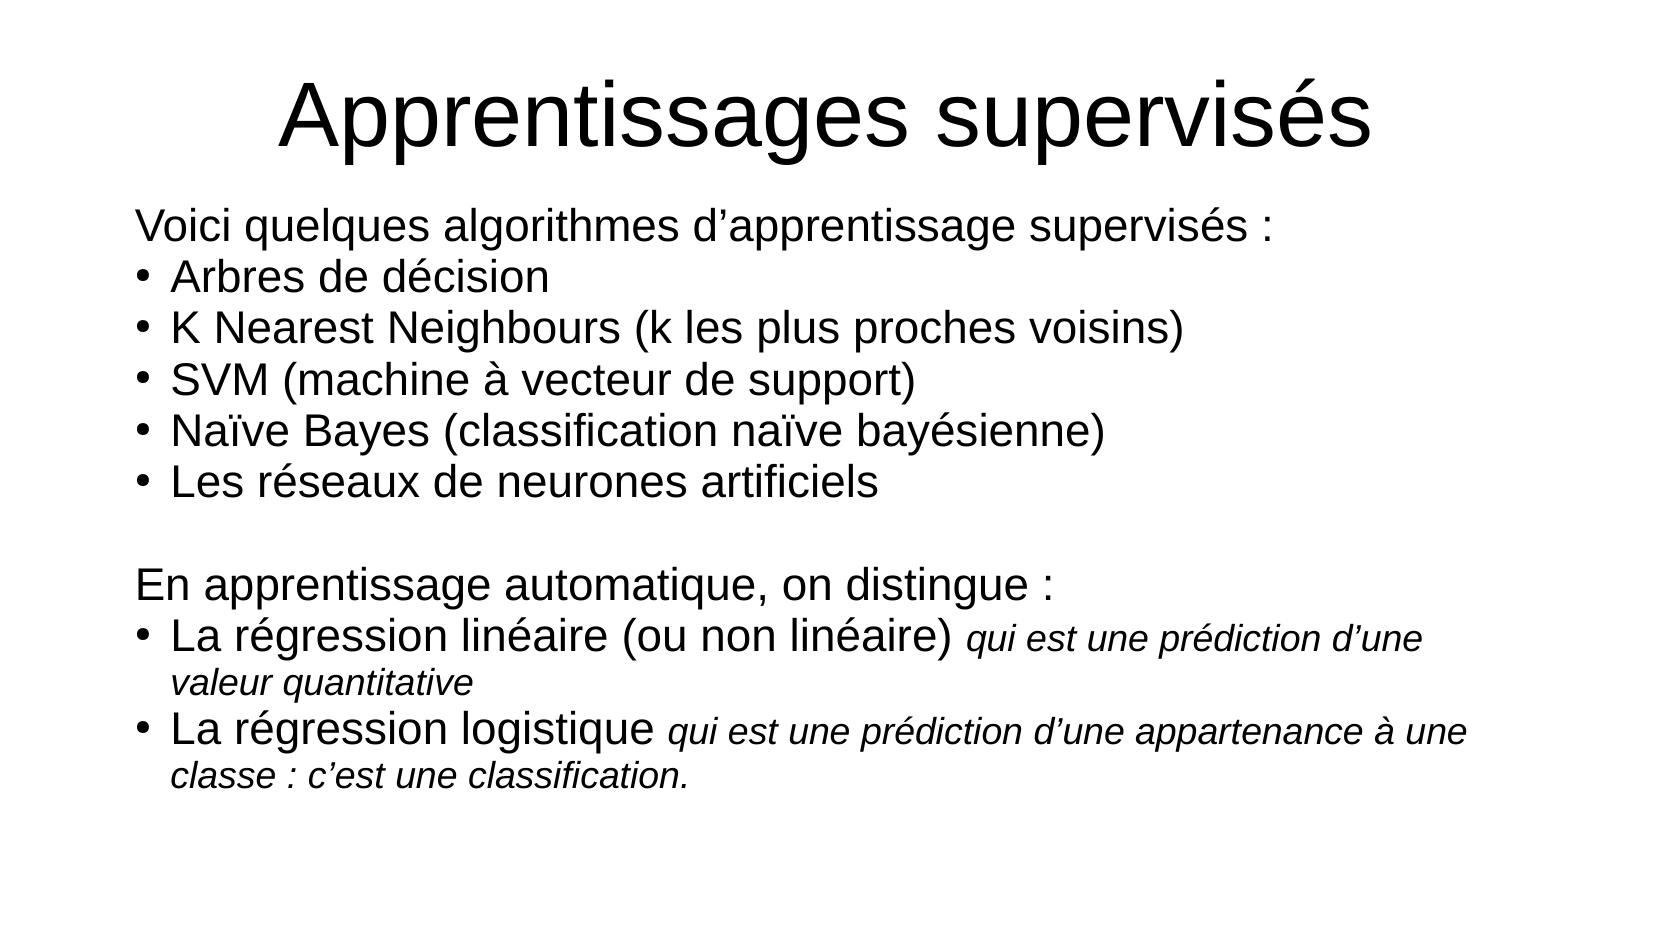

# Apprentissages supervisés
Voici quelques algorithmes d’apprentissage supervisés :
Arbres de décision
K Nearest Neighbours (k les plus proches voisins)
SVM (machine à vecteur de support)
Naïve Bayes (classification naïve bayésienne)
Les réseaux de neurones artificiels
En apprentissage automatique, on distingue :
La régression linéaire (ou non linéaire) qui est une prédiction d’une valeur quantitative
La régression logistique qui est une prédiction d’une appartenance à une classe : c’est une classification.